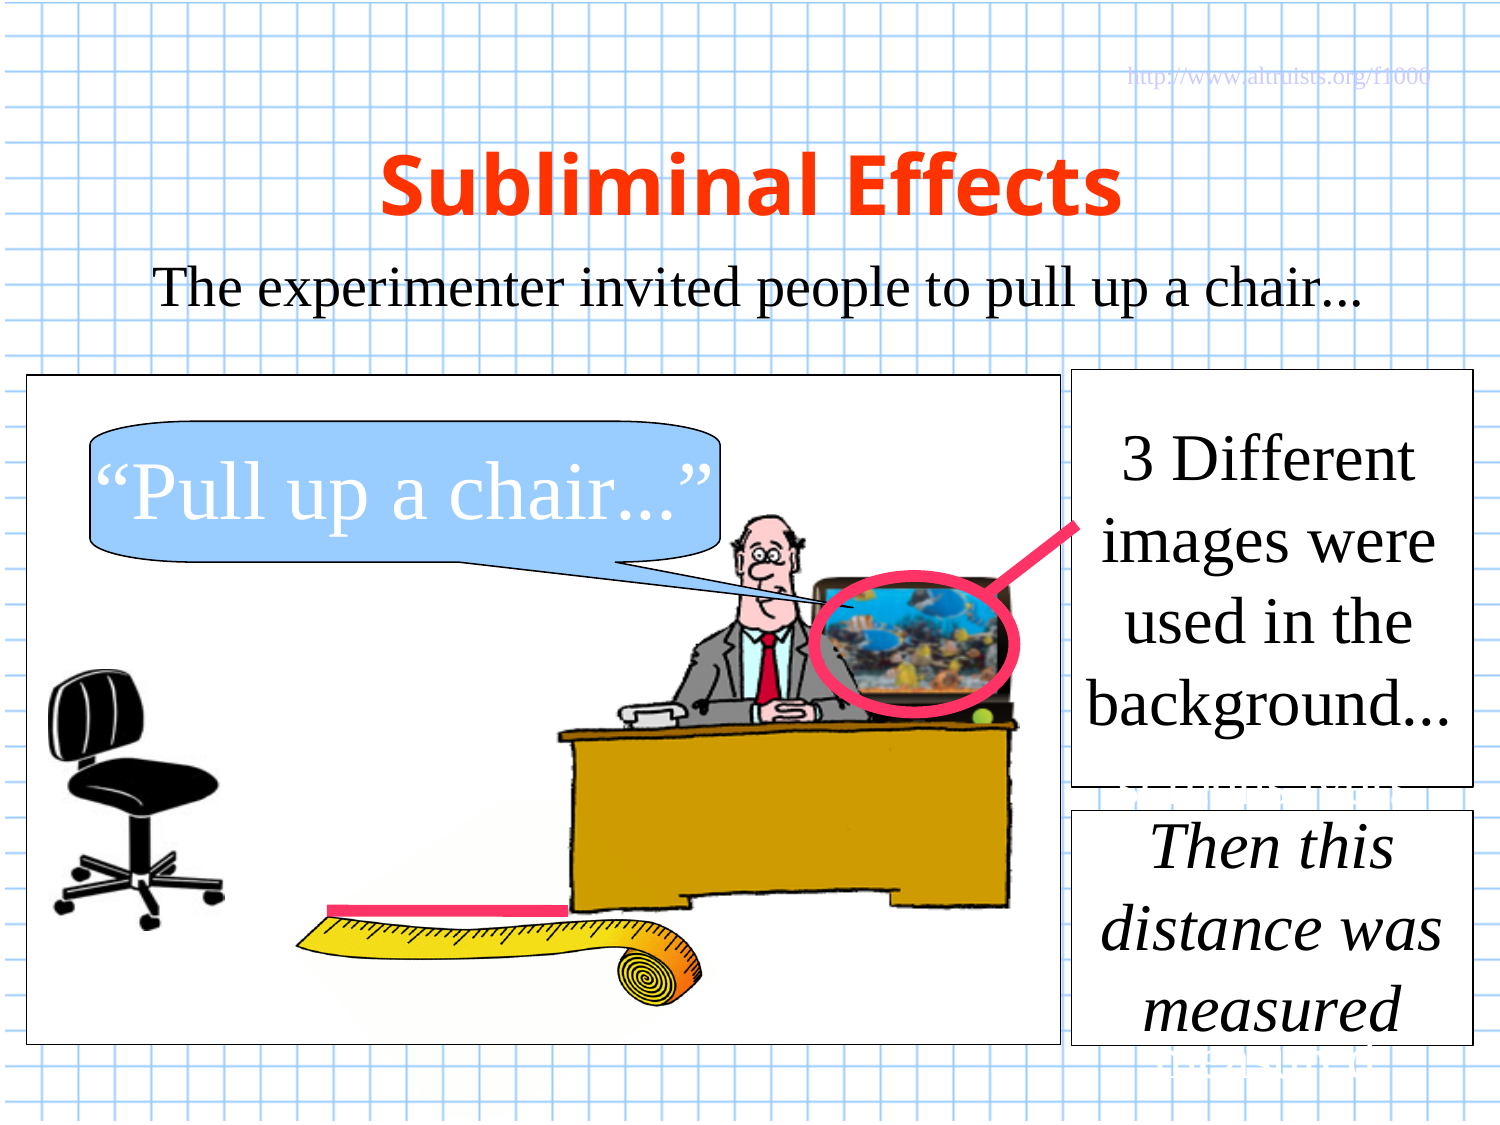

Subliminal Effects
http://www.altruists.org/f1000
The experimenter invited people to pull up a chair...
A computer in the background showed one of
3 different screensavers.
3 Different images were used in the background...
Then this distance was measured
“Pull up a chair...”
And proximity to the desk was measured.